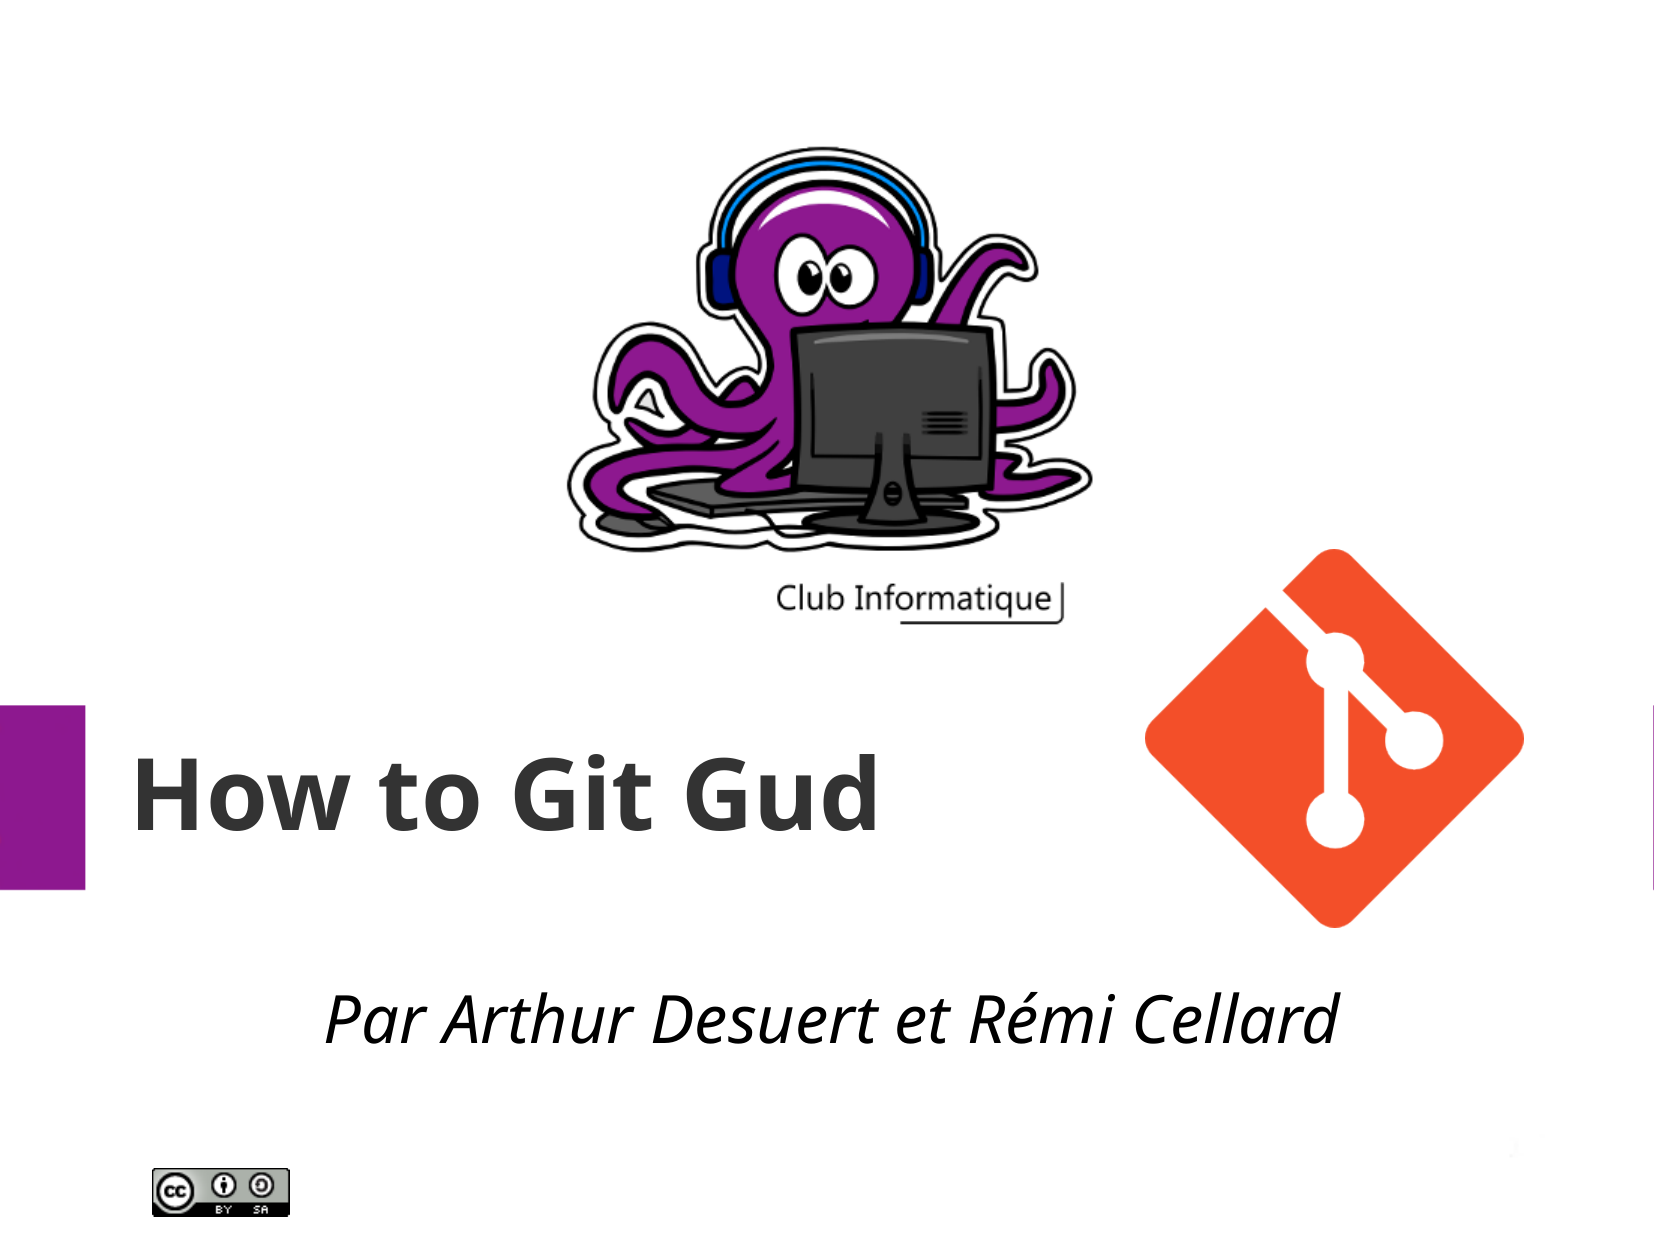

# How to Git Gud
Par Arthur Desuert et Rémi Cellard